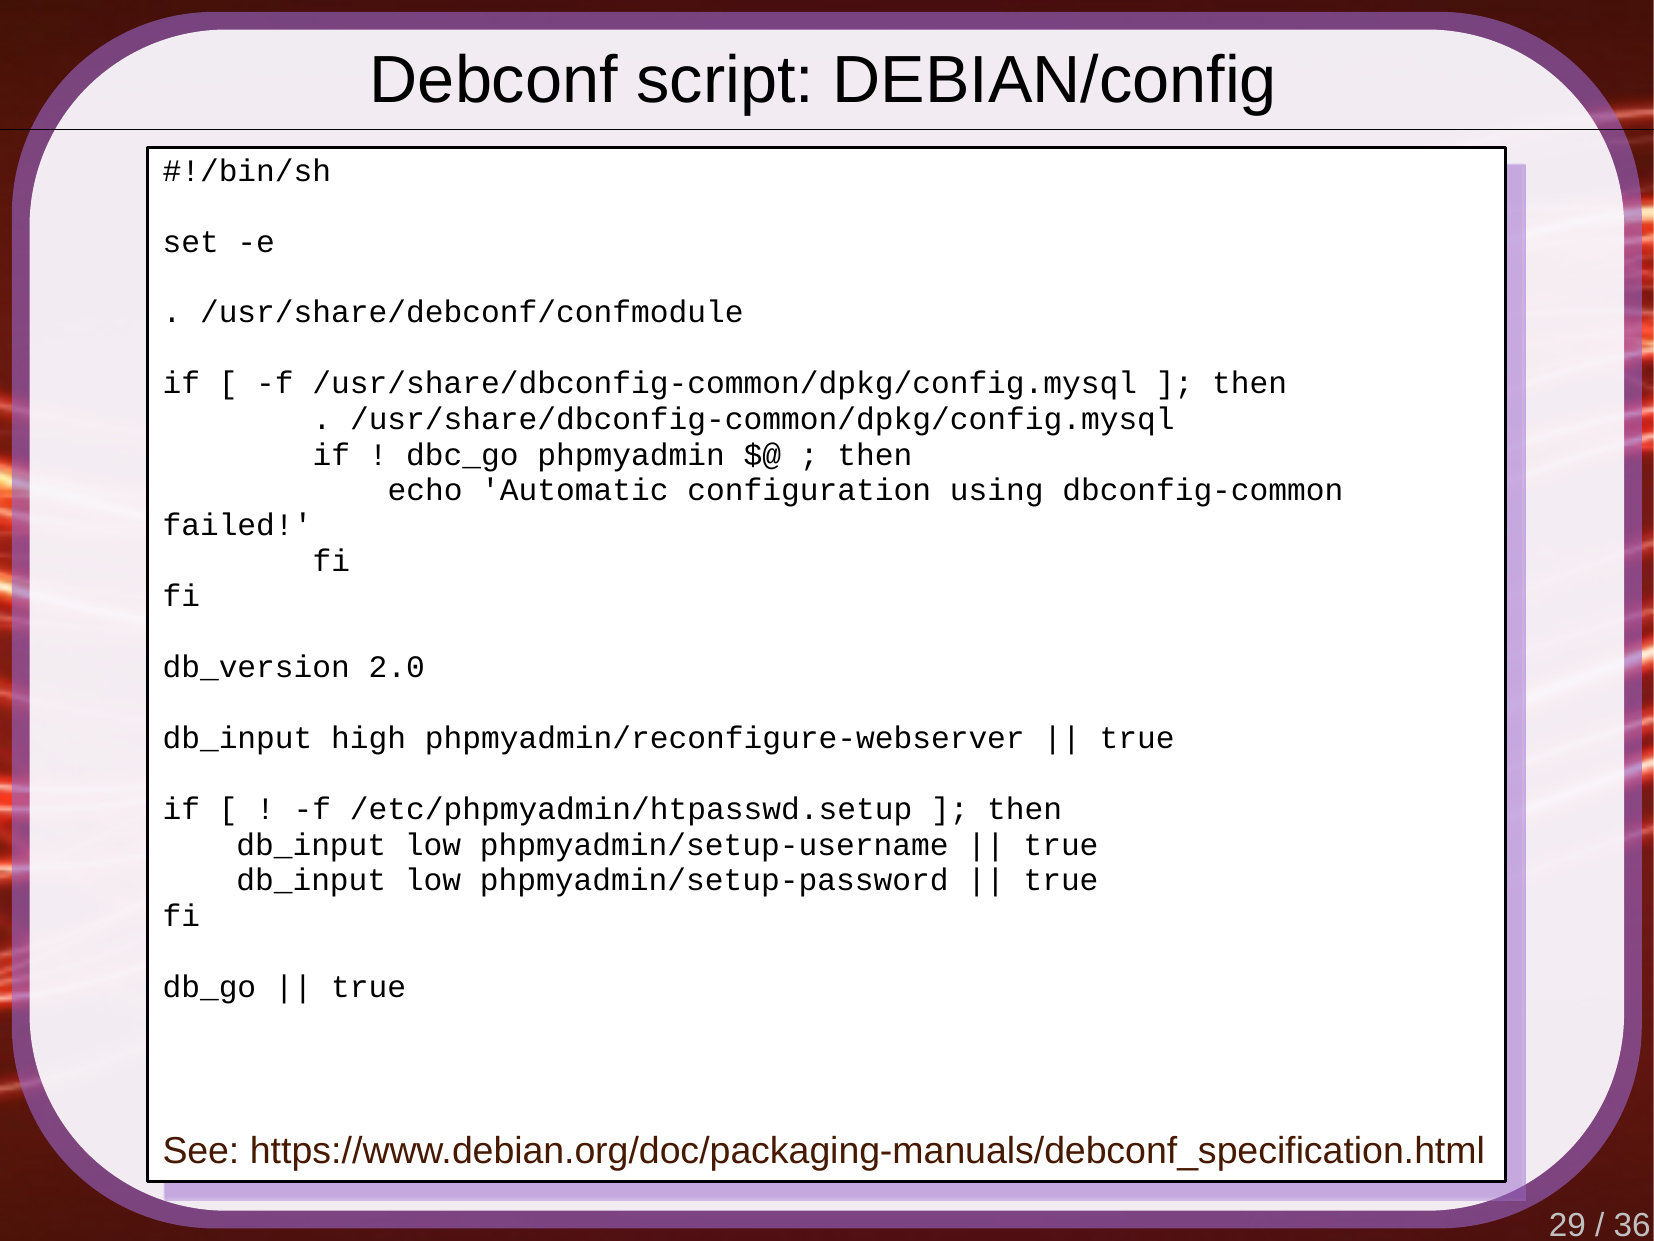

# Debconf script: DEBIAN/config
#!/bin/sh
set -e
. /usr/share/debconf/confmodule
if [ -f /usr/share/dbconfig-common/dpkg/config.mysql ]; then
 . /usr/share/dbconfig-common/dpkg/config.mysql
 if ! dbc_go phpmyadmin $@ ; then
 echo 'Automatic configuration using dbconfig-common failed!'
 fi
fi
db_version 2.0
db_input high phpmyadmin/reconfigure-webserver || true
if [ ! -f /etc/phpmyadmin/htpasswd.setup ]; then
	db_input low phpmyadmin/setup-username || true
	db_input low phpmyadmin/setup-password || true
fi
db_go || true
See: https://www.debian.org/doc/packaging-manuals/debconf_specification.html